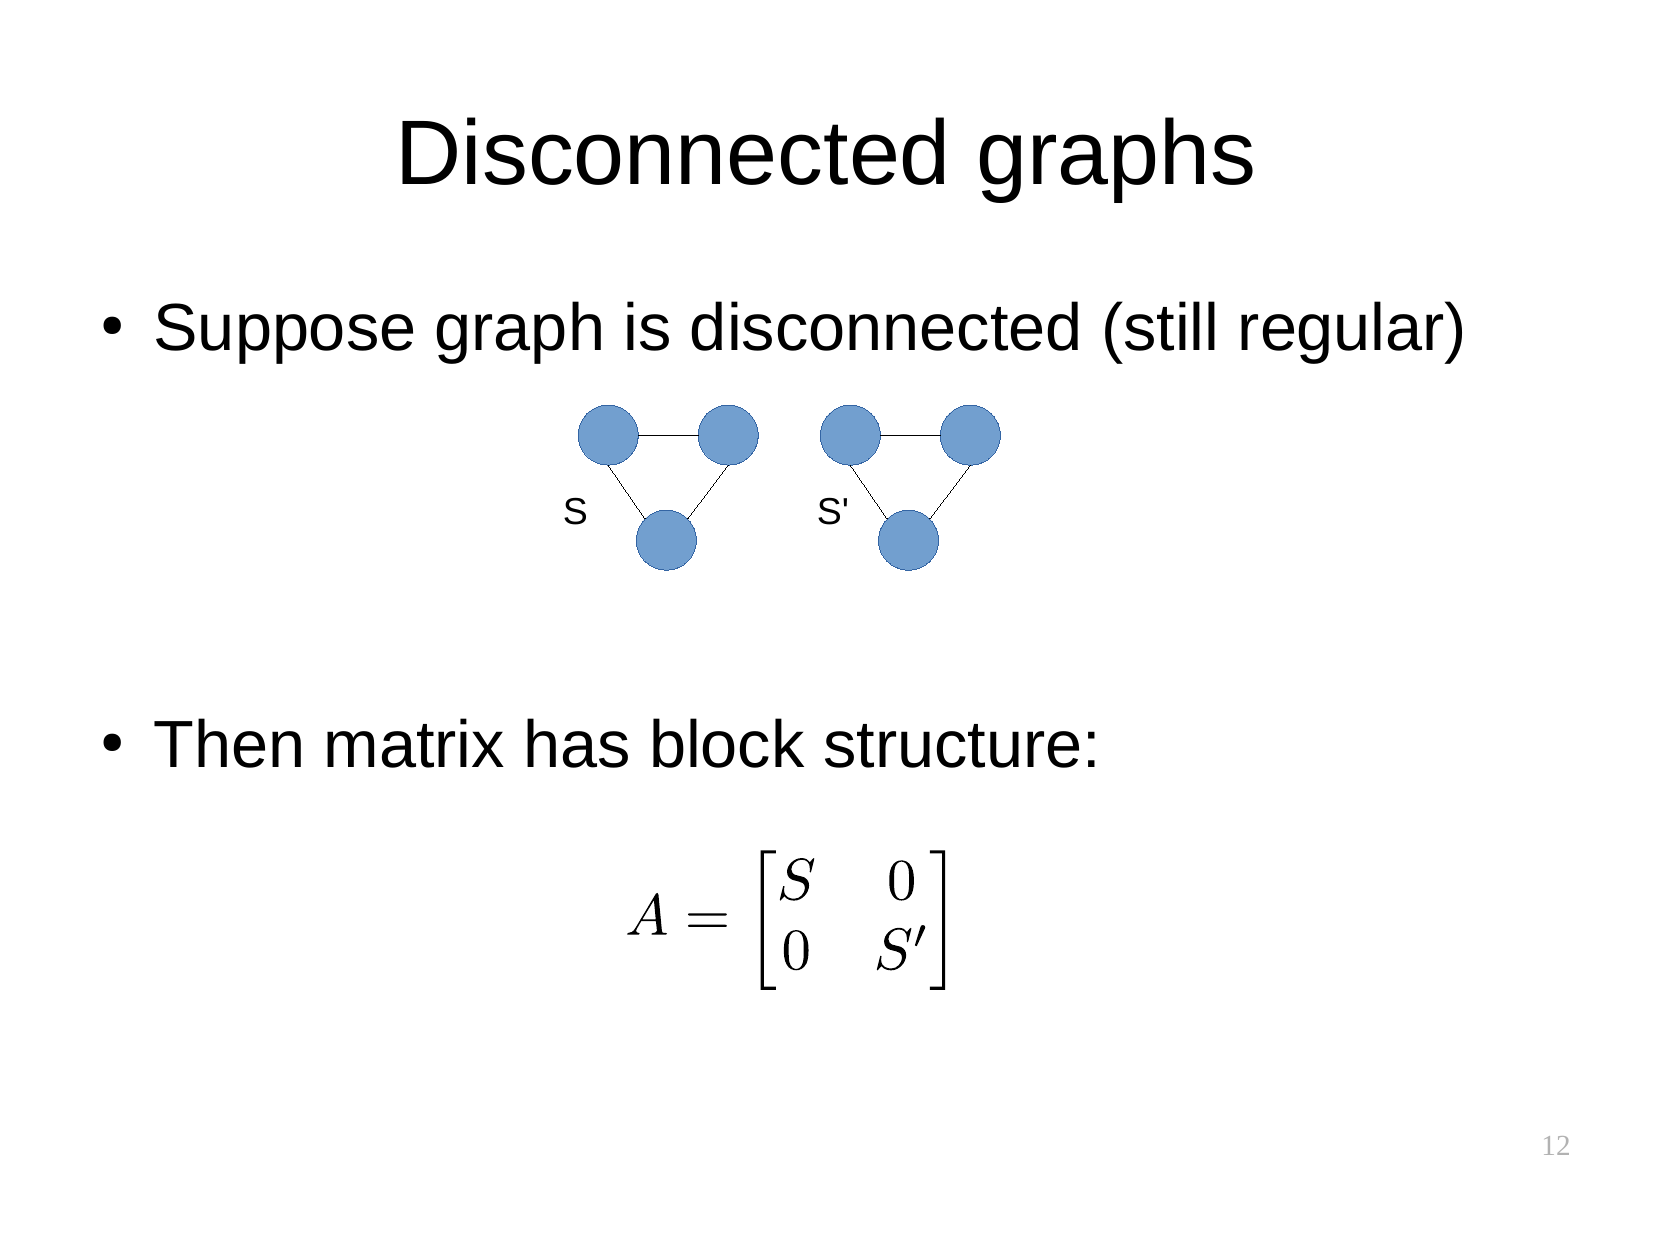

# Disconnected graphs
Suppose graph is disconnected (still regular)
Then matrix has block structure:
S
S'
12